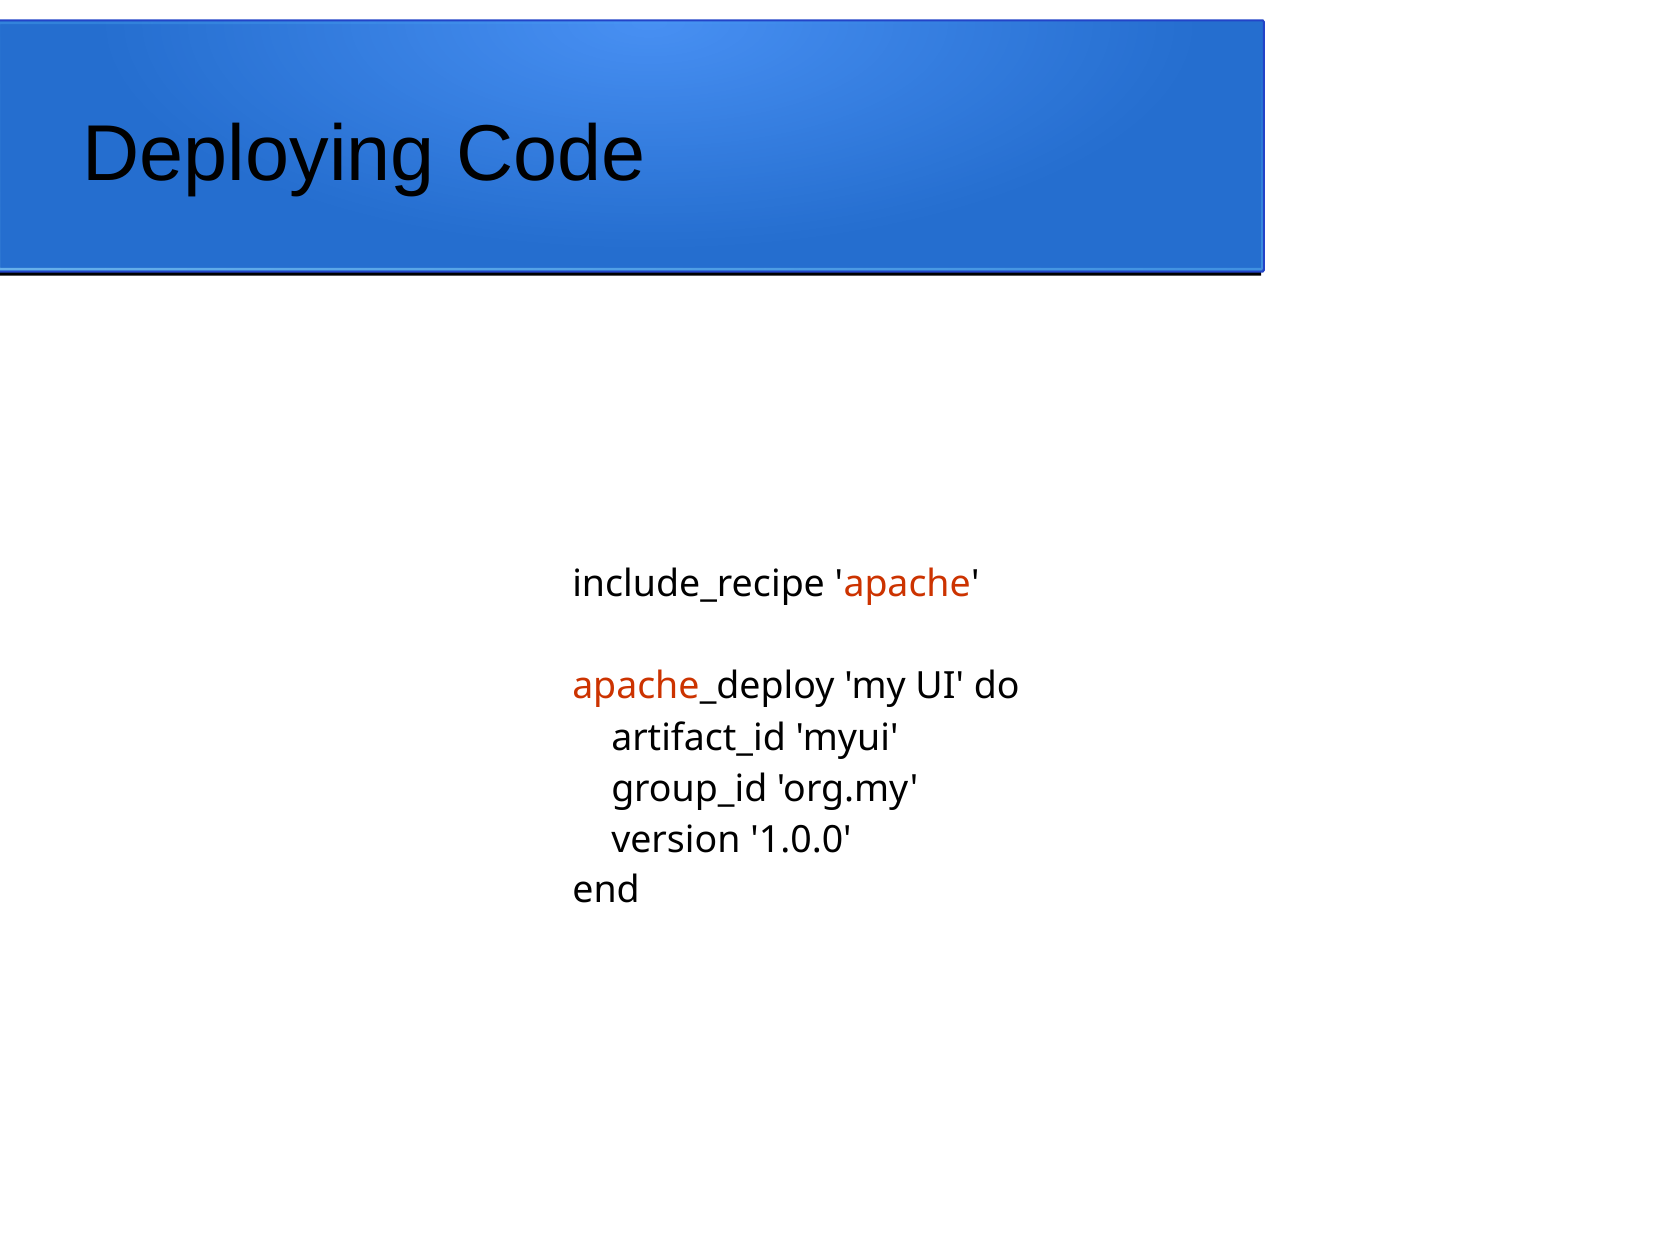

# Deploying Code
include_recipe 'apache'
apache_deploy 'my UI' do
 artifact_id 'myui'
 group_id 'org.my'
 version '1.0.0'
end